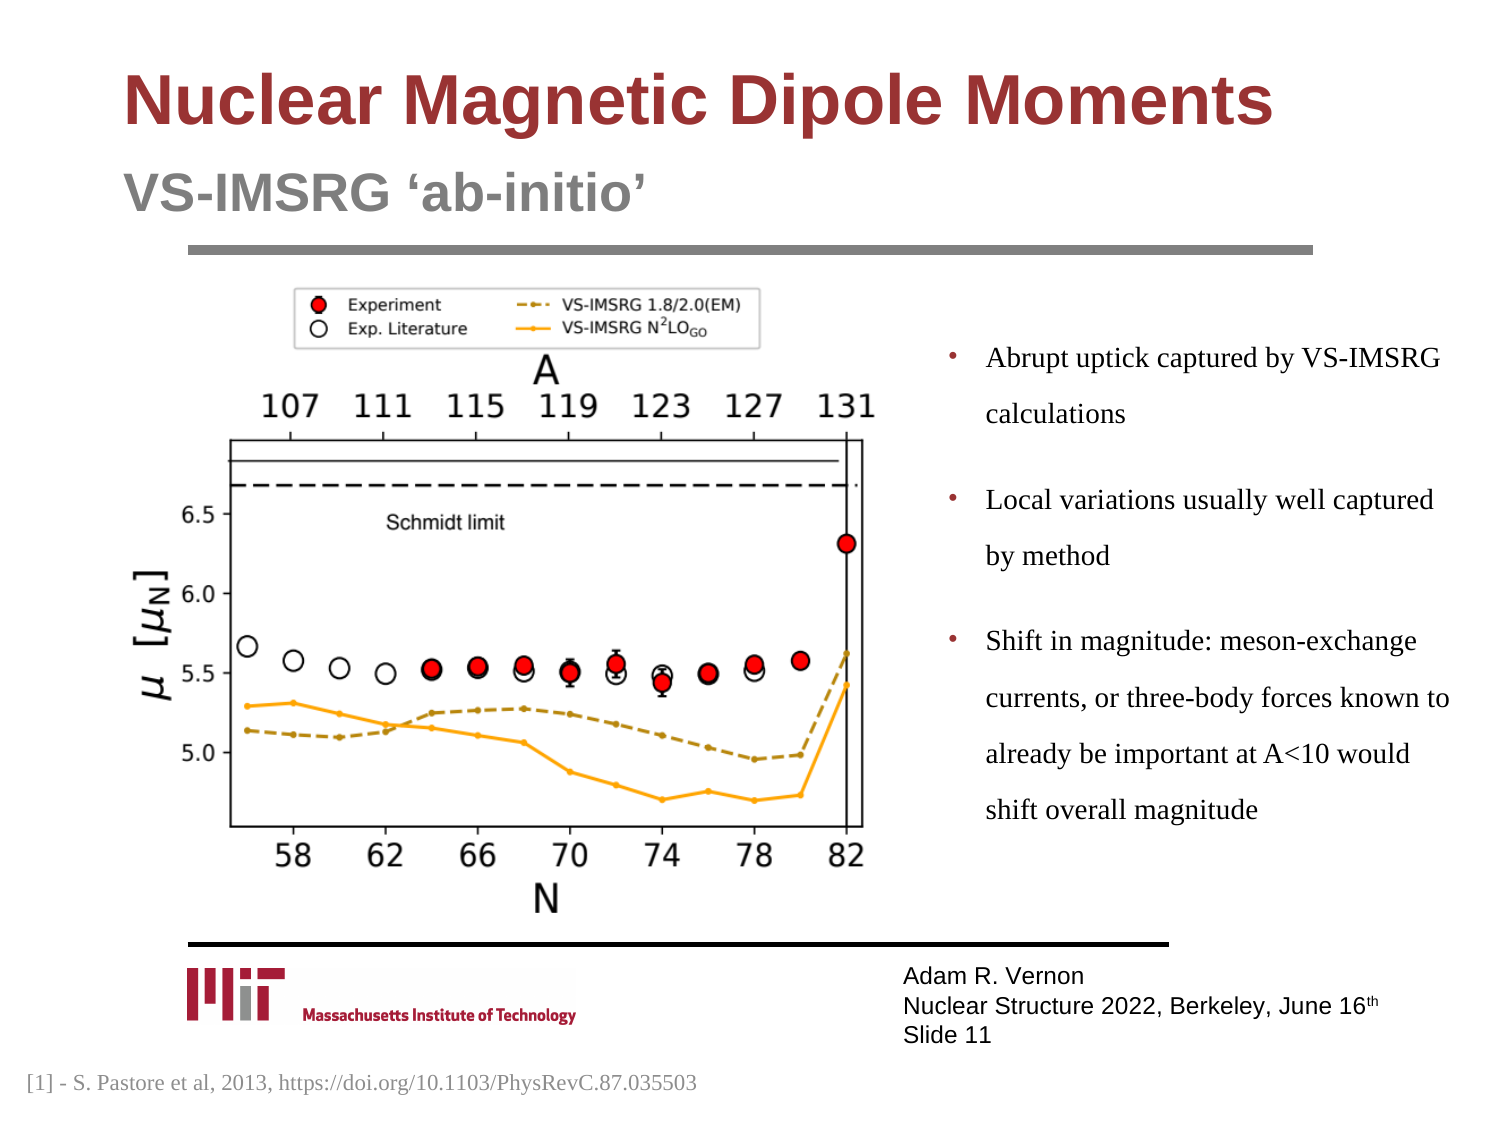

# Nuclear Magnetic Dipole Moments VS-IMSRG ‘ab-initio’
Abrupt uptick captured by VS-IMSRG calculations
Local variations usually well captured by method
Shift in magnitude: meson-exchange currents, or three-body forces known to already be important at A<10 would shift overall magnitude
Adam R. Vernon
Nuclear Structure 2022, Berkeley, June 16th
Slide 11
[1] - S. Pastore et al, 2013, https://doi.org/10.1103/PhysRevC.87.035503